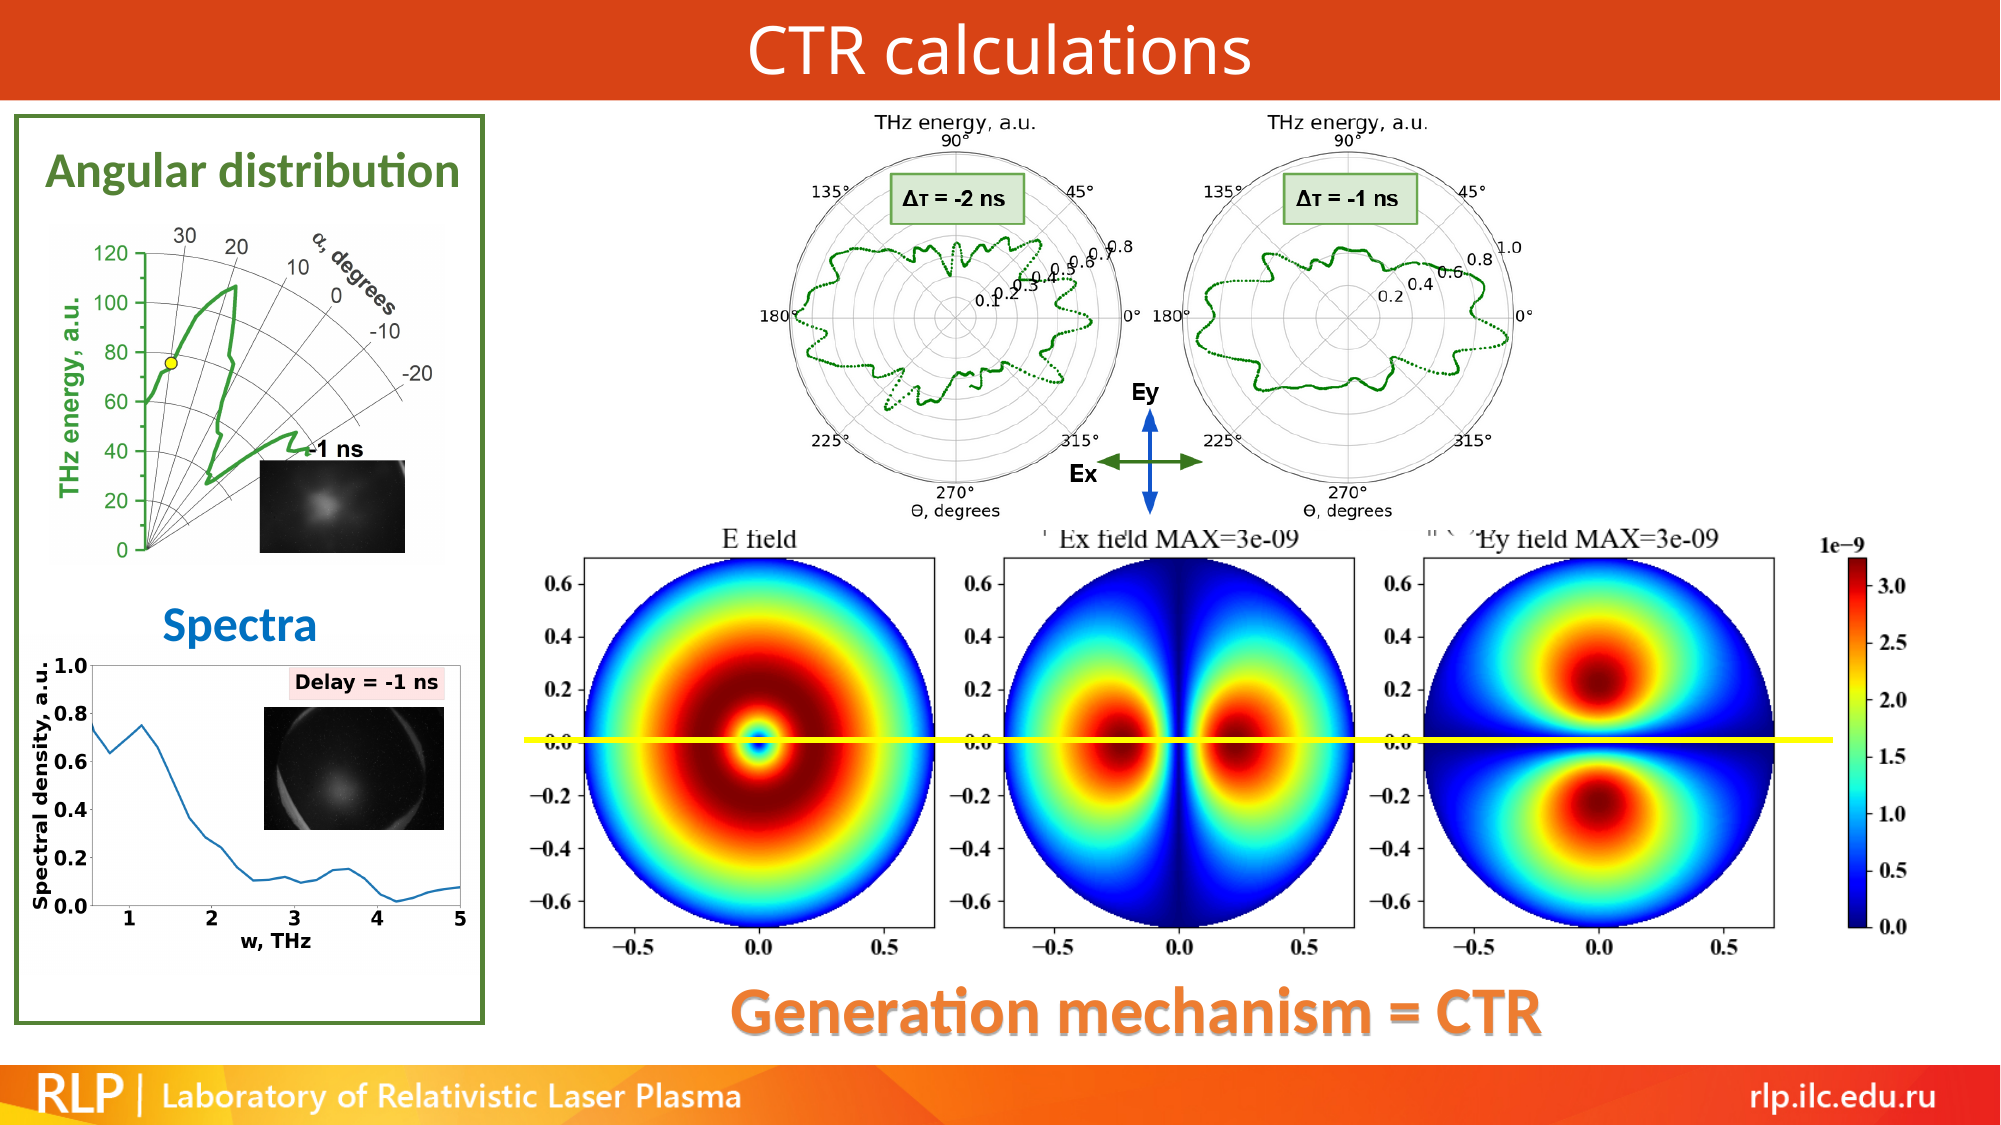

CTR calculations
Angular distribution
Spectra
Generation mechanism = CTR